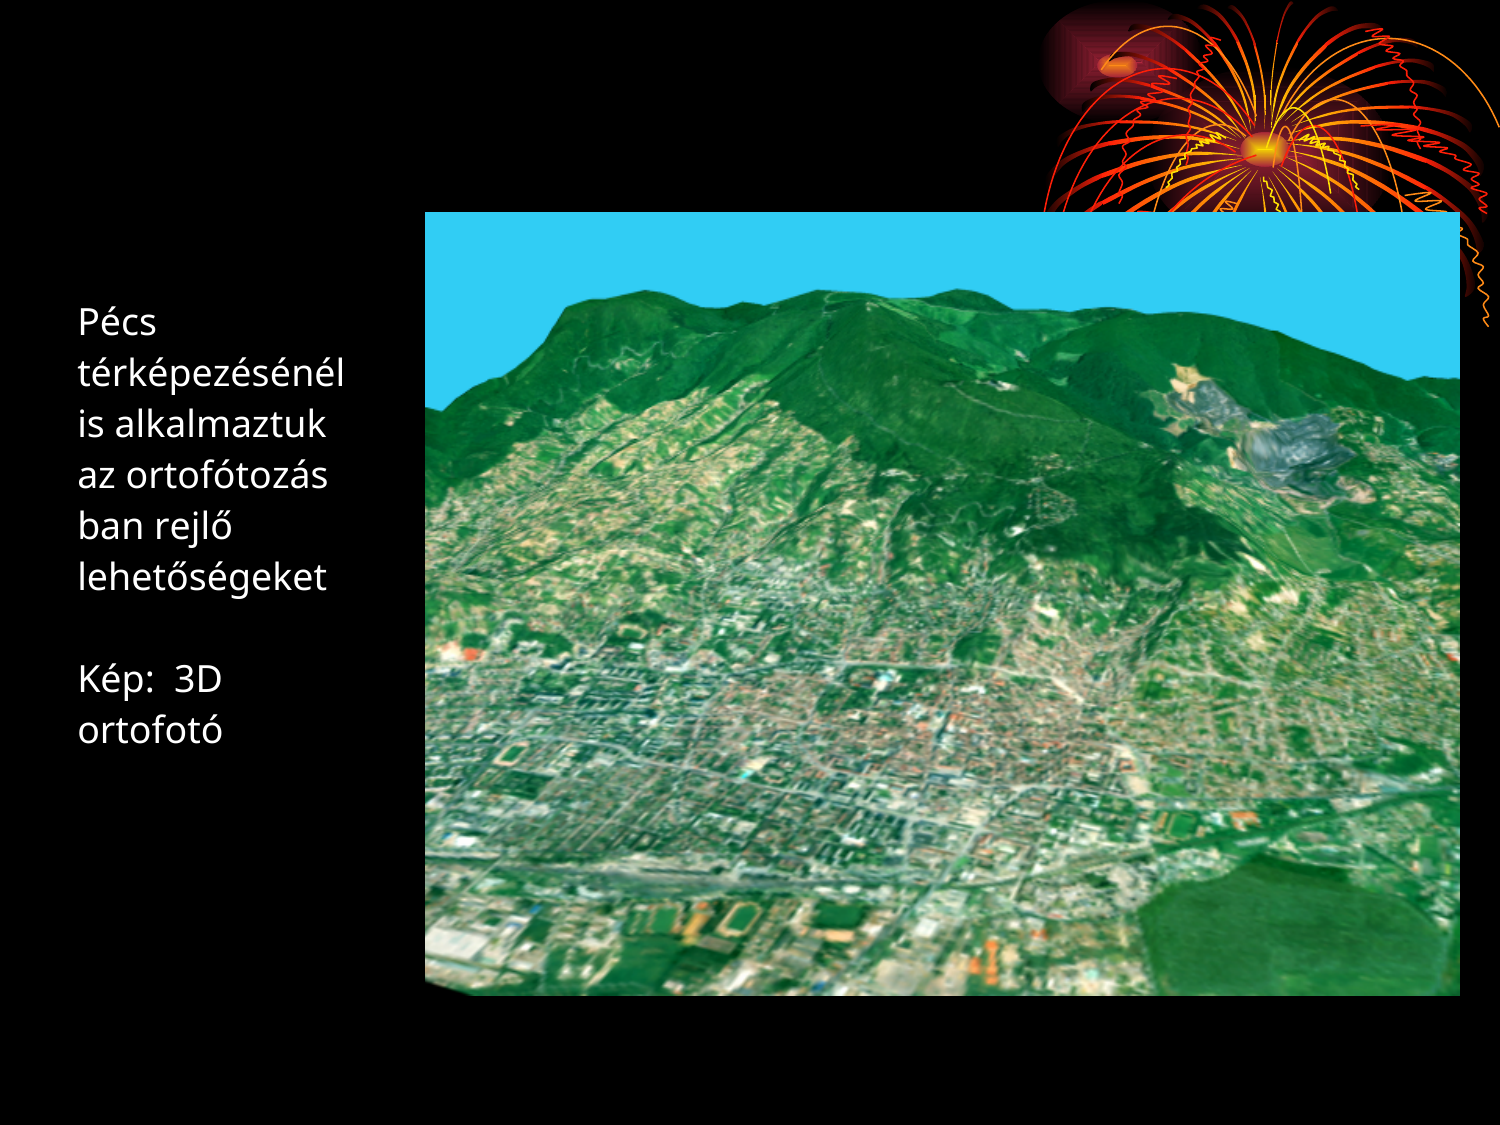

# Pécs térképezésé­nél is alkalmaztuk az ortofótozás­ban rejlő lehető­ségeket Kép: 3D­ortofotó